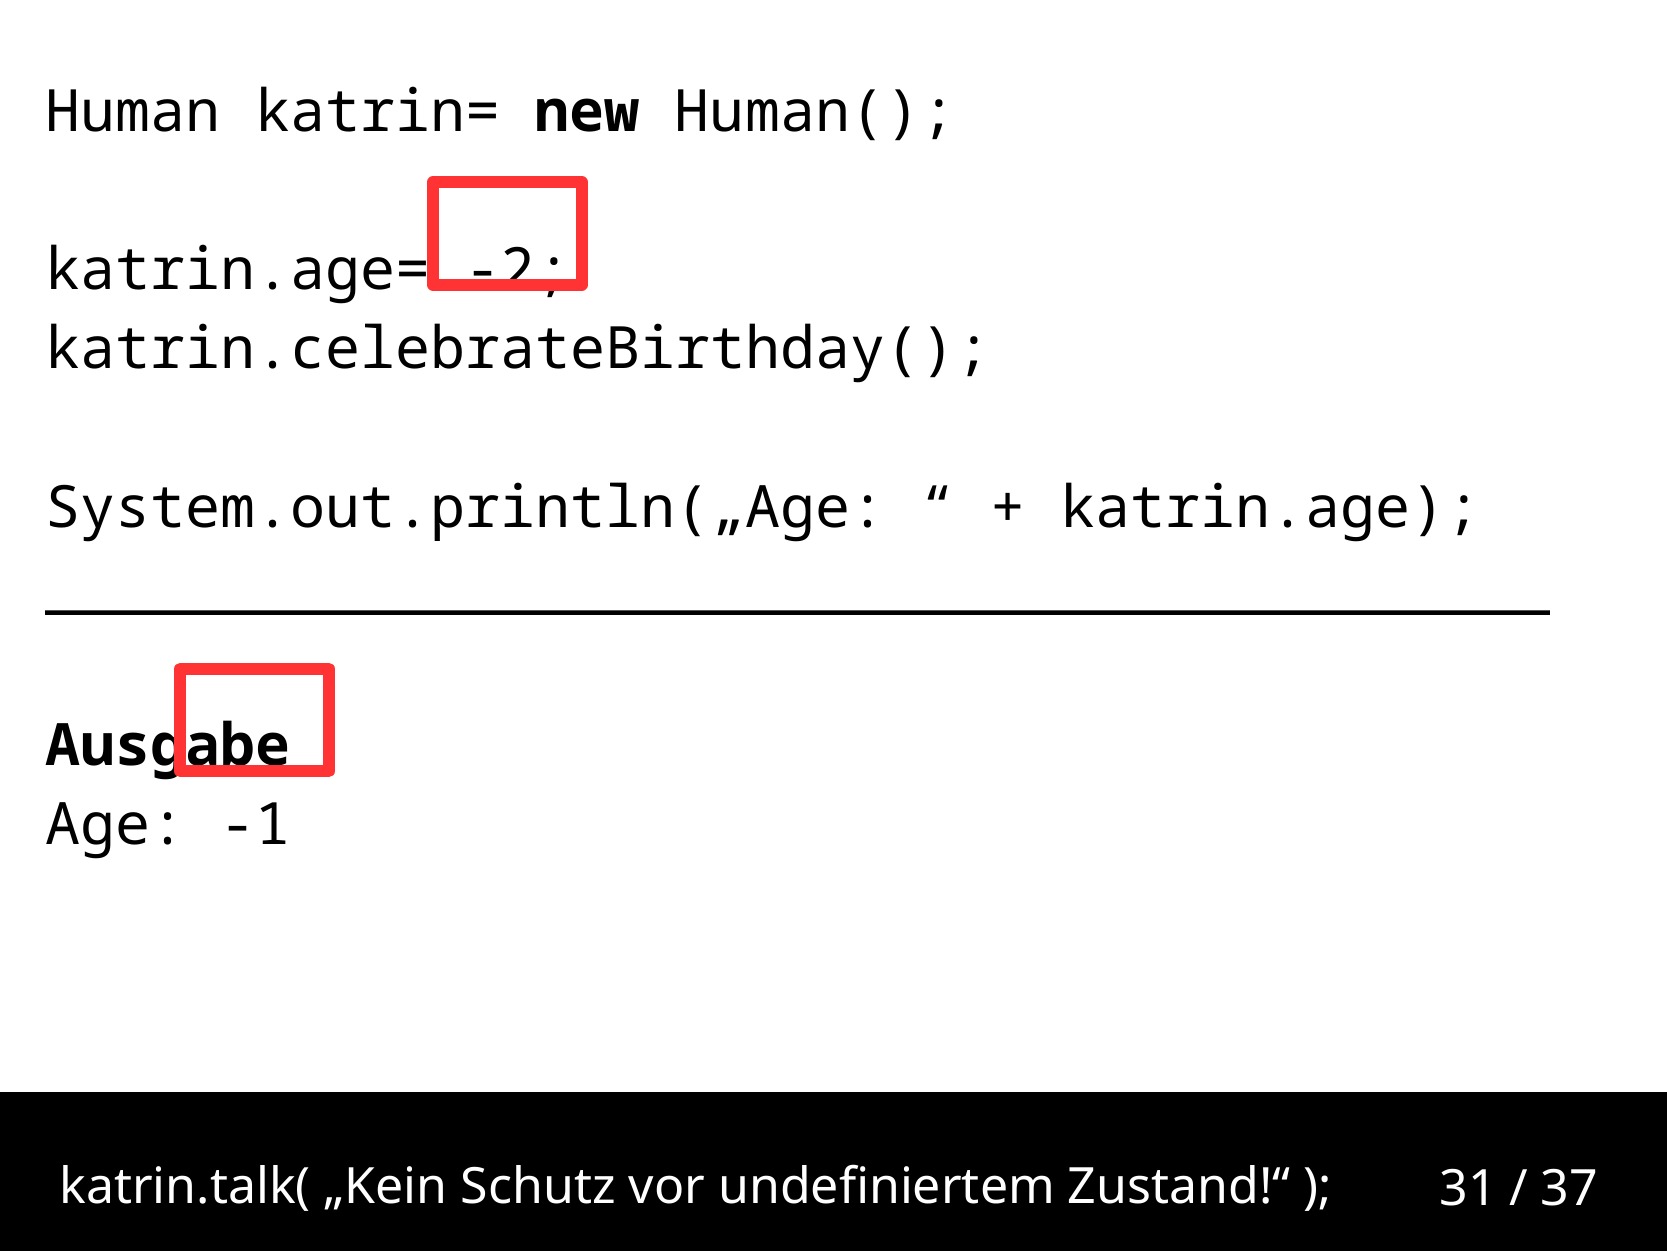

Human katrin= new Human();
katrin.age= -2;
katrin.celebrateBirthday();
System.out.println(„Age: “ + katrin.age);
___________________________________________
Ausgabe
Age: -1
katrin.talk( „Kein Schutz vor undefiniertem Zustand!“ );
31